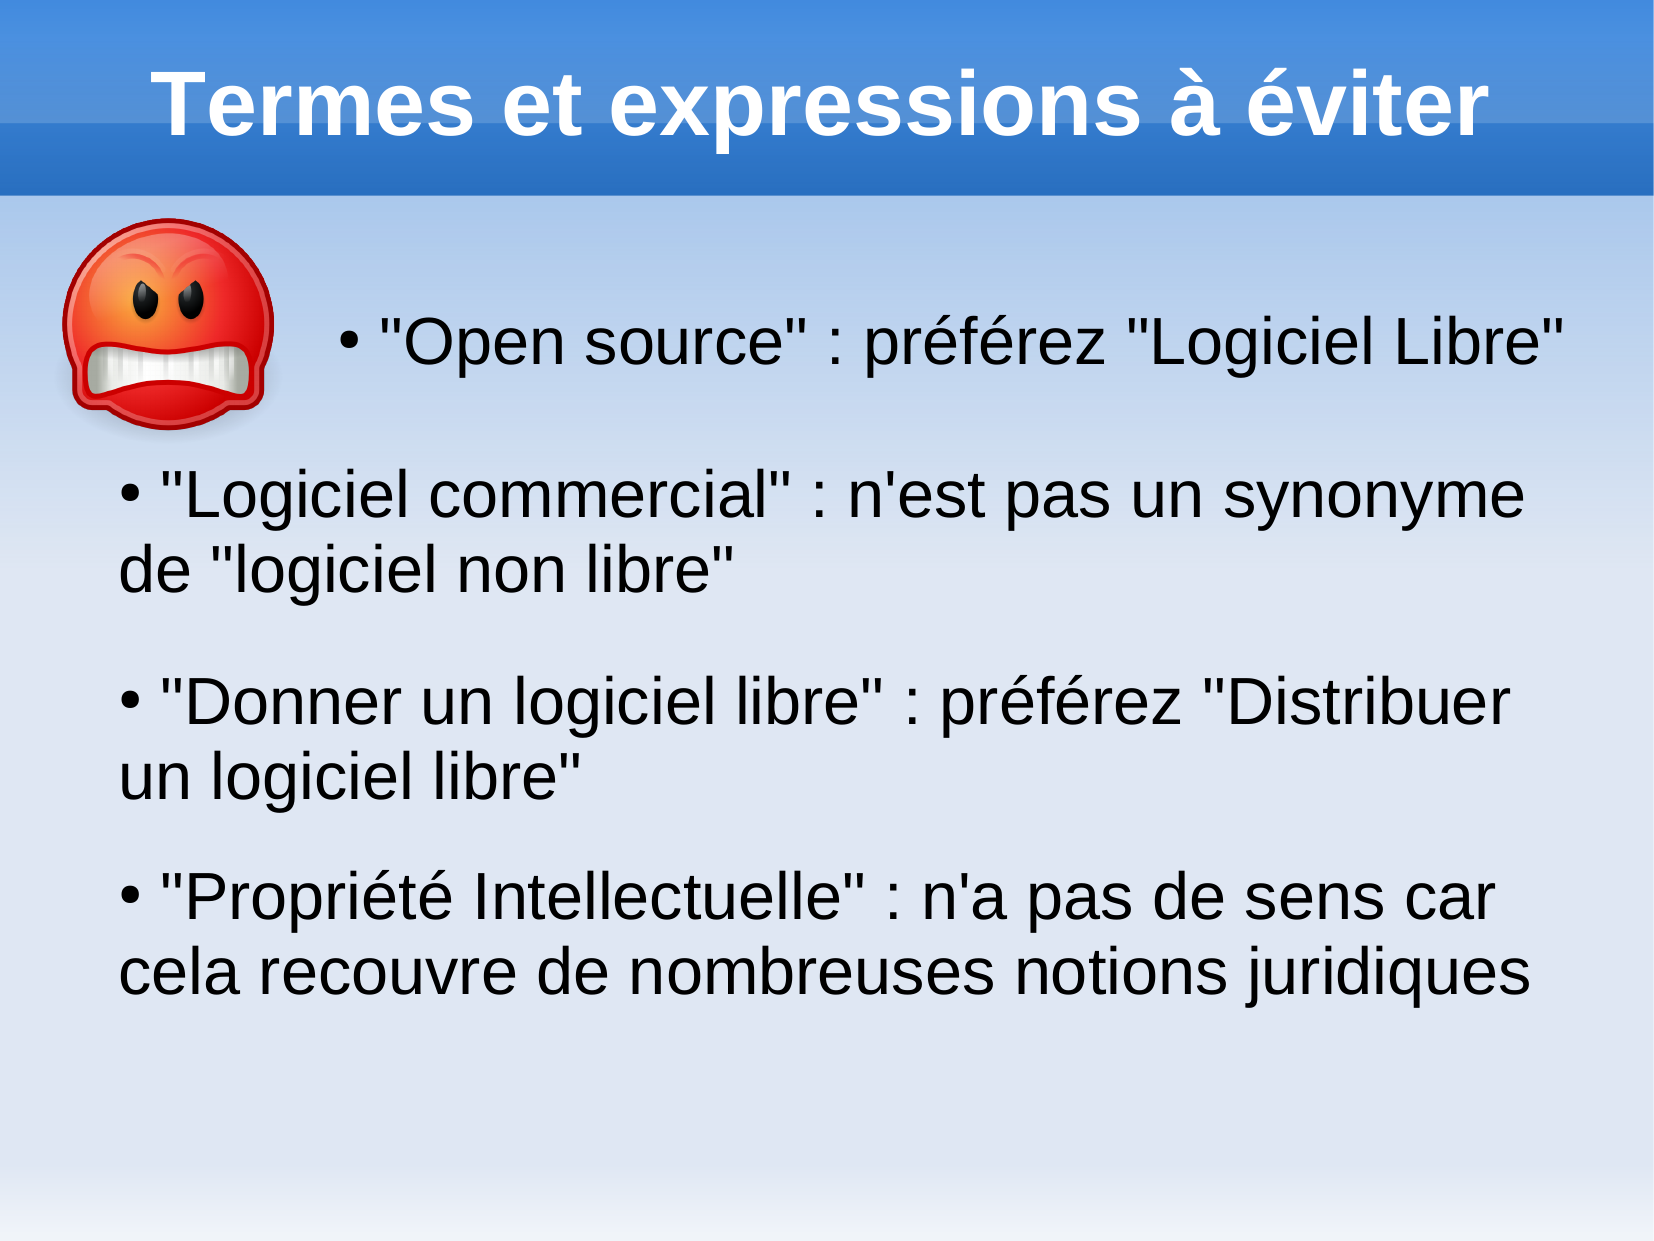

# Termes et expressions à éviter
 "Open source" : préférez "Logiciel Libre"
 "Logiciel commercial" : n'est pas un synonyme de "logiciel non libre"
 "Donner un logiciel libre" : préférez "Distribuer un logiciel libre"
 "Propriété Intellectuelle" : n'a pas de sens car cela recouvre de nombreuses notions juridiques